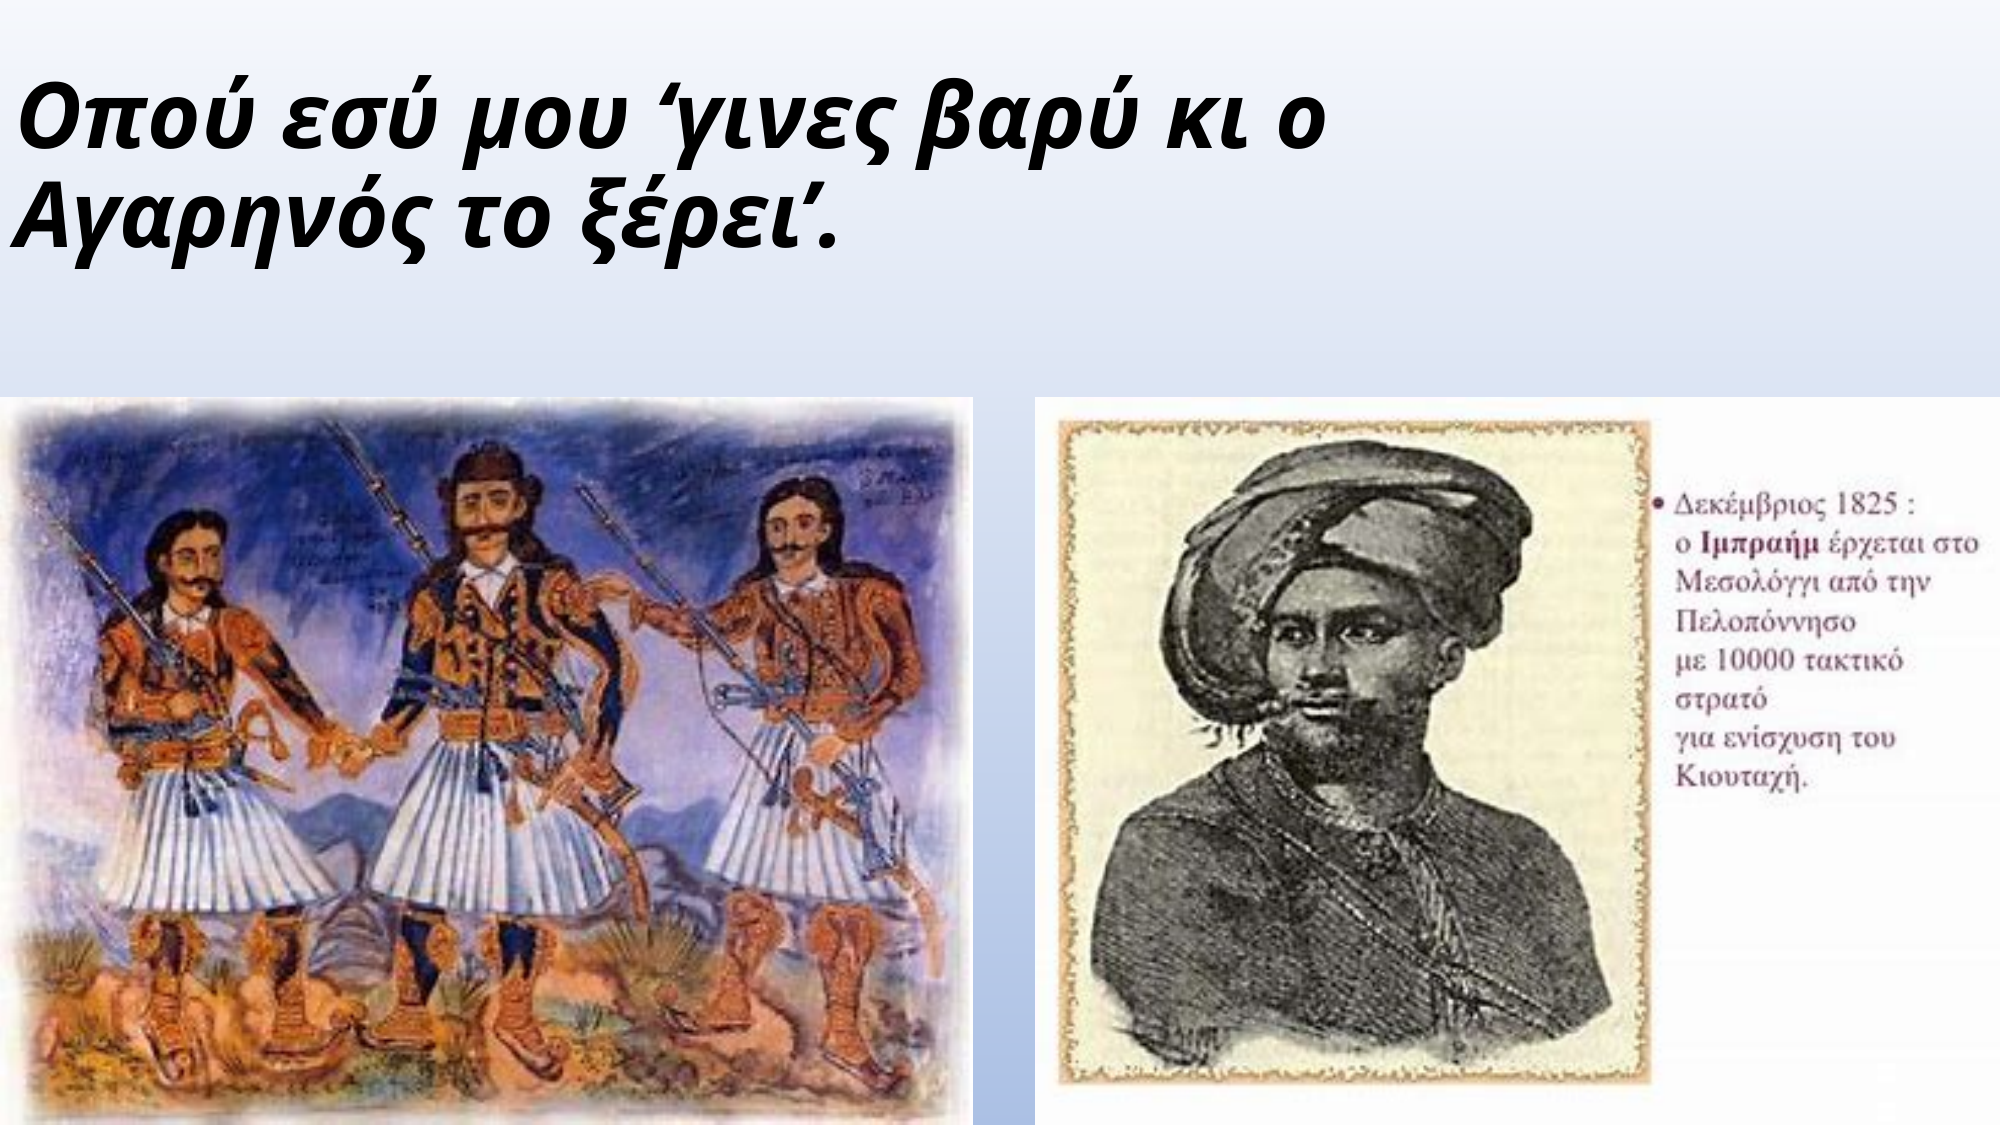

# Οπού εσύ μου ‘γινες βαρύ κι ο Αγαρηνός το ξέρει’.